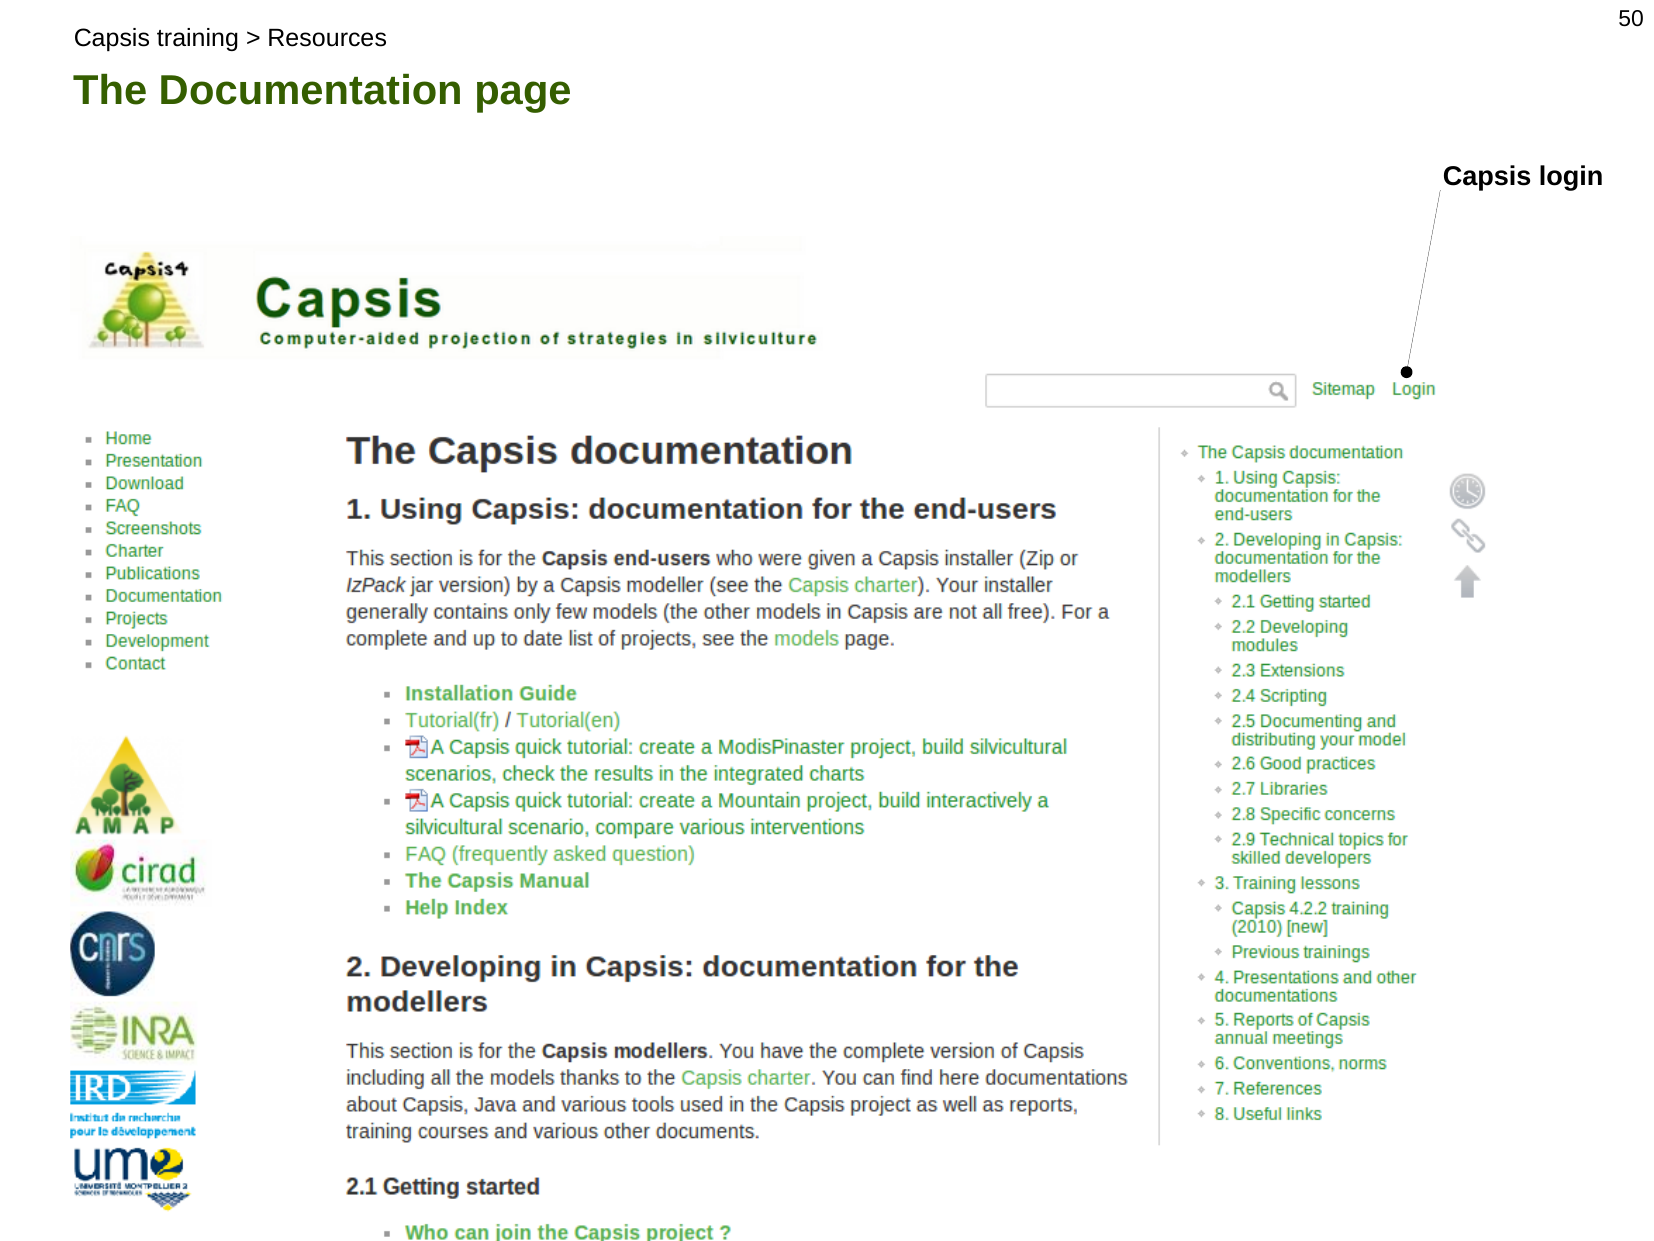

50
Capsis training > Resources
The Documentation page
Capsis login